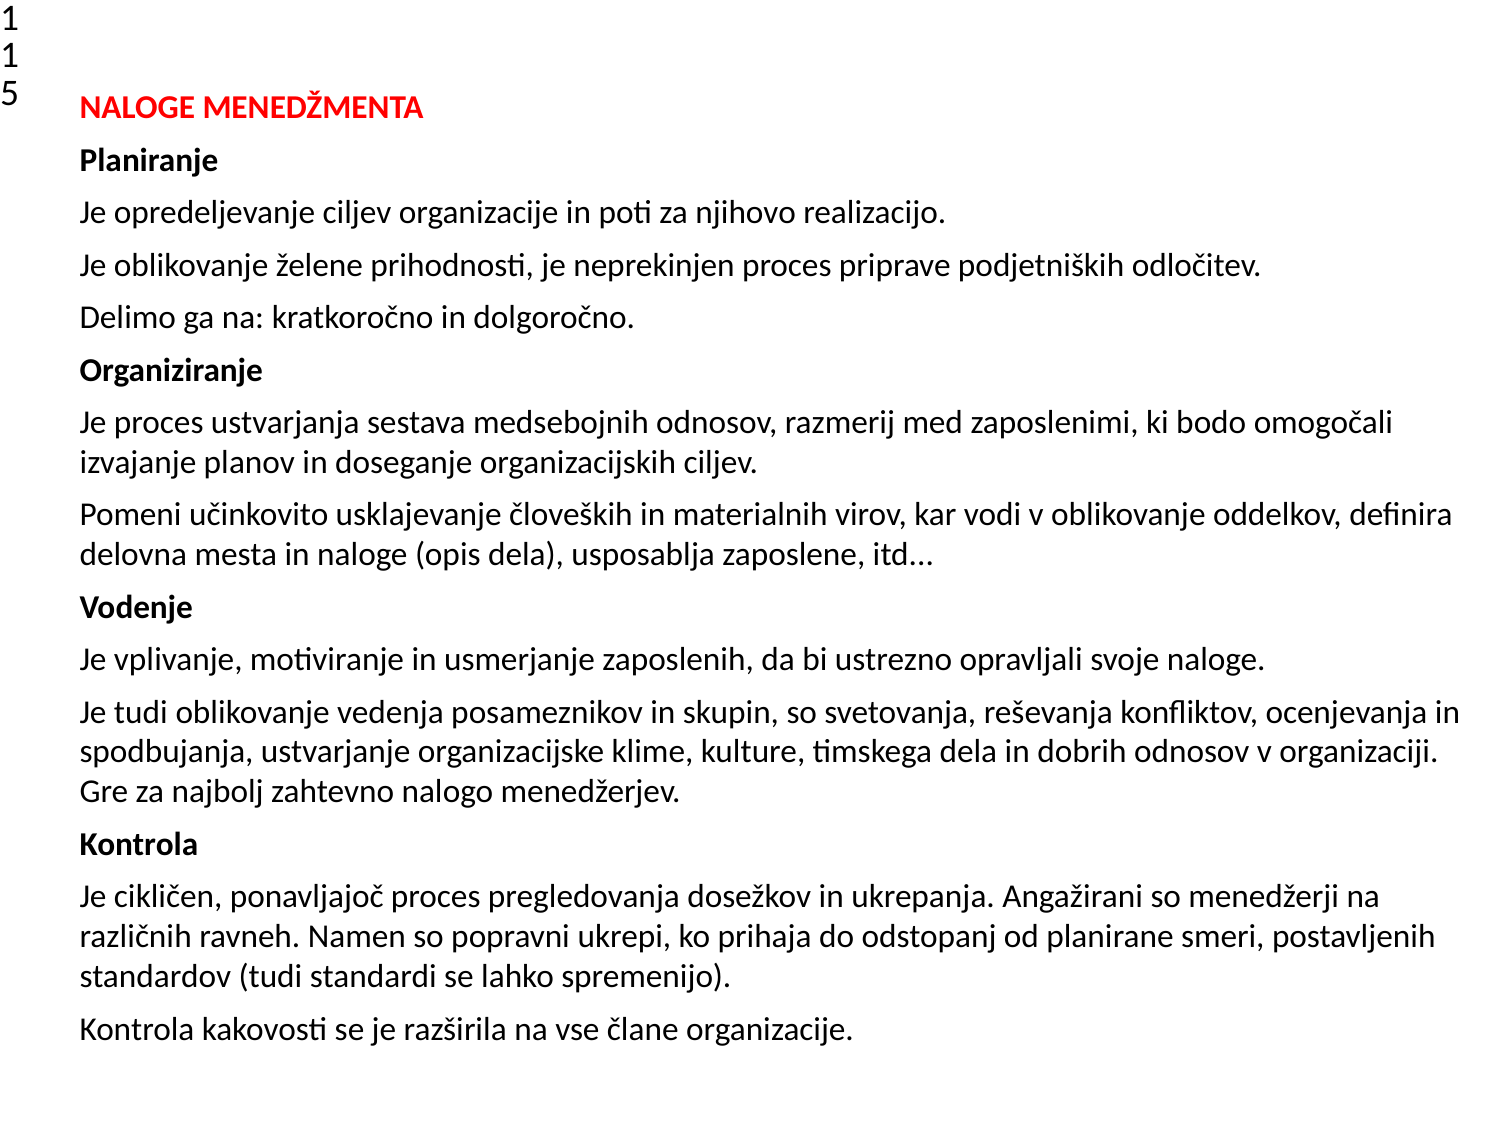

NALOGE MENEDŽMENTA
Planiranje
Je opredeljevanje ciljev organizacije in poti za njihovo realizacijo.
Je oblikovanje želene prihodnosti, je neprekinjen proces priprave podjetniških odločitev.
Delimo ga na: kratkoročno in dolgoročno.
Organiziranje
Je proces ustvarjanja sestava medsebojnih odnosov, razmerij med zaposlenimi, ki bodo omogočali izvajanje planov in doseganje organizacijskih ciljev.
Pomeni učinkovito usklajevanje človeških in materialnih virov, kar vodi v oblikovanje oddelkov, definira delovna mesta in naloge (opis dela), usposablja zaposlene, itd...
Vodenje
Je vplivanje, motiviranje in usmerjanje zaposlenih, da bi ustrezno opravljali svoje naloge.
Je tudi oblikovanje vedenja posameznikov in skupin, so svetovanja, reševanja konfliktov, ocenjevanja in spodbujanja, ustvarjanje organizacijske klime, kulture, timskega dela in dobrih odnosov v organizaciji. Gre za najbolj zahtevno nalogo menedžerjev.
Kontrola
Je cikličen, ponavljajoč proces pregledovanja dosežkov in ukrepanja. Angažirani so menedžerji na različnih ravneh. Namen so popravni ukrepi, ko prihaja do odstopanj od planirane smeri, postavljenih standardov (tudi standardi se lahko spremenijo).
Kontrola kakovosti se je razširila na vse člane organizacije.